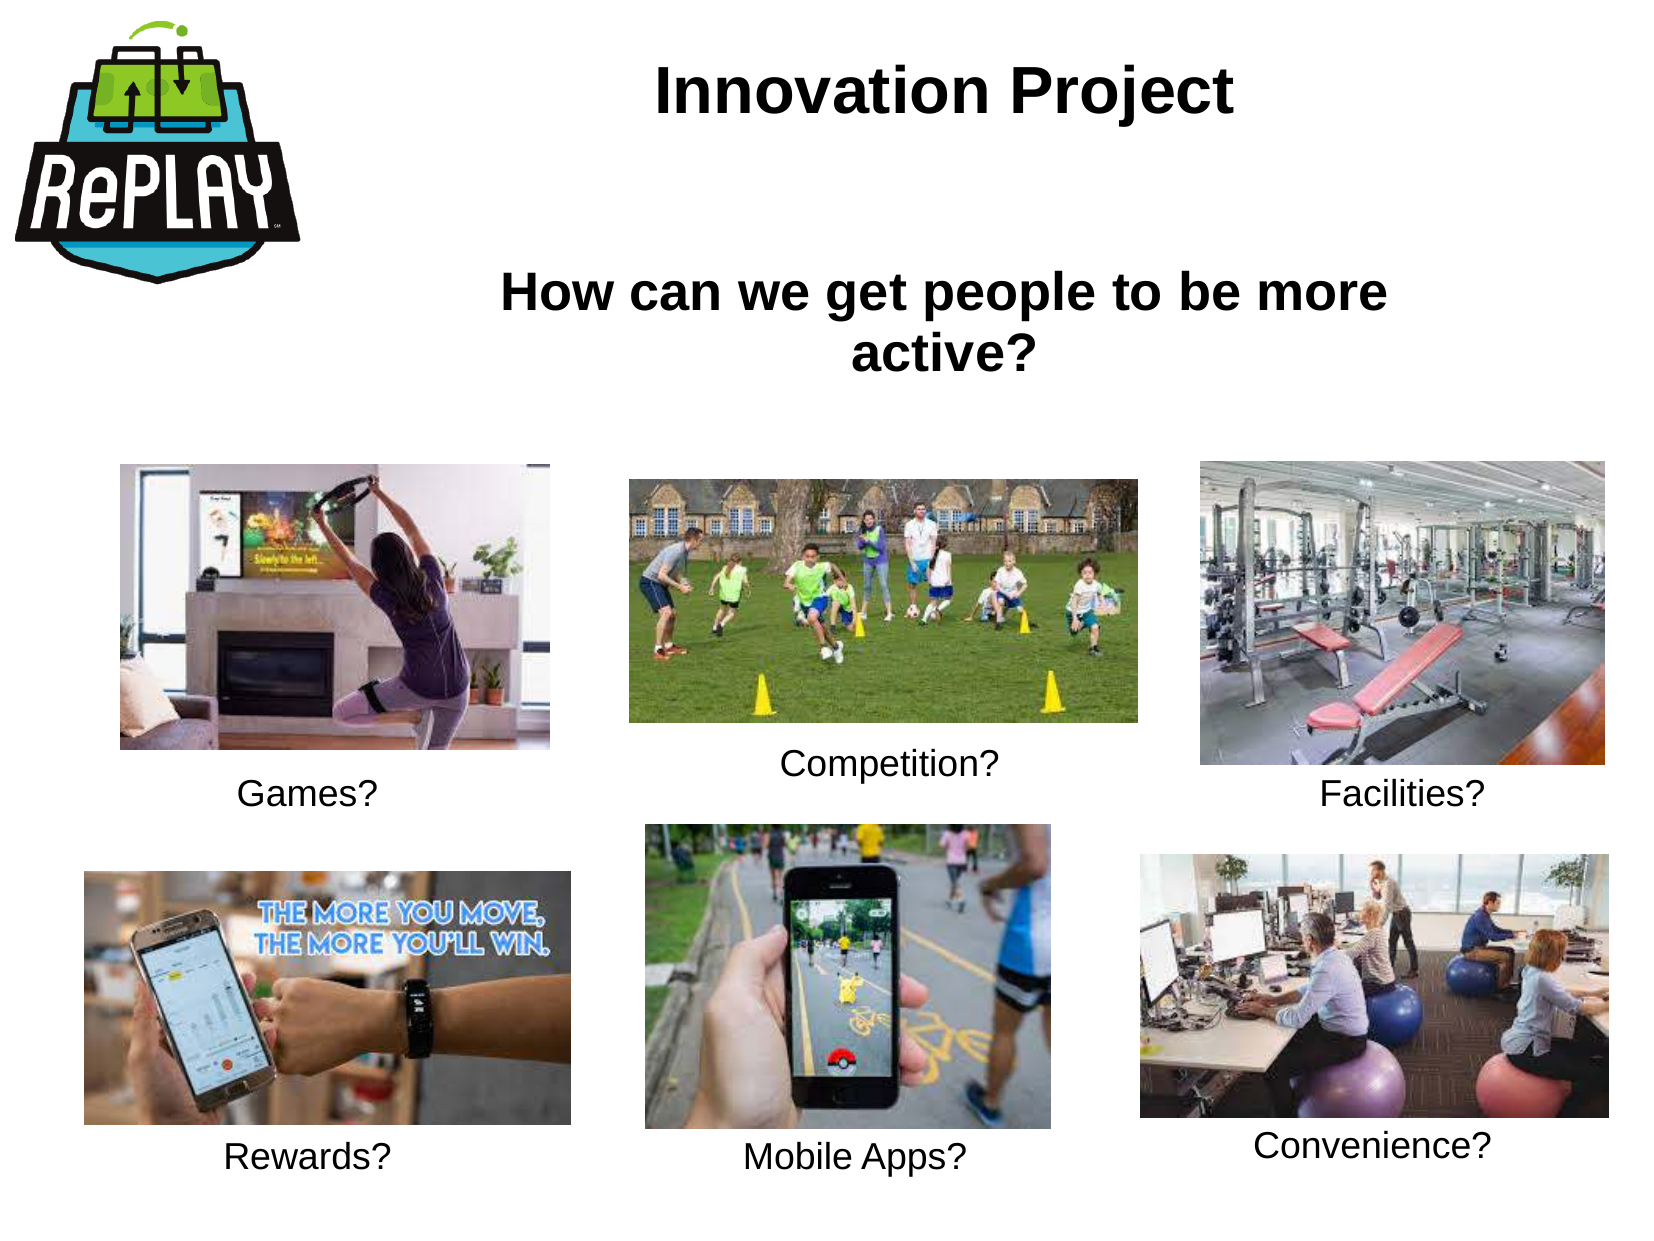

Innovation Project
How can we get people to be more active?
Competition?
Games?
Facilities?
Convenience?
Mobile Apps?
Rewards?